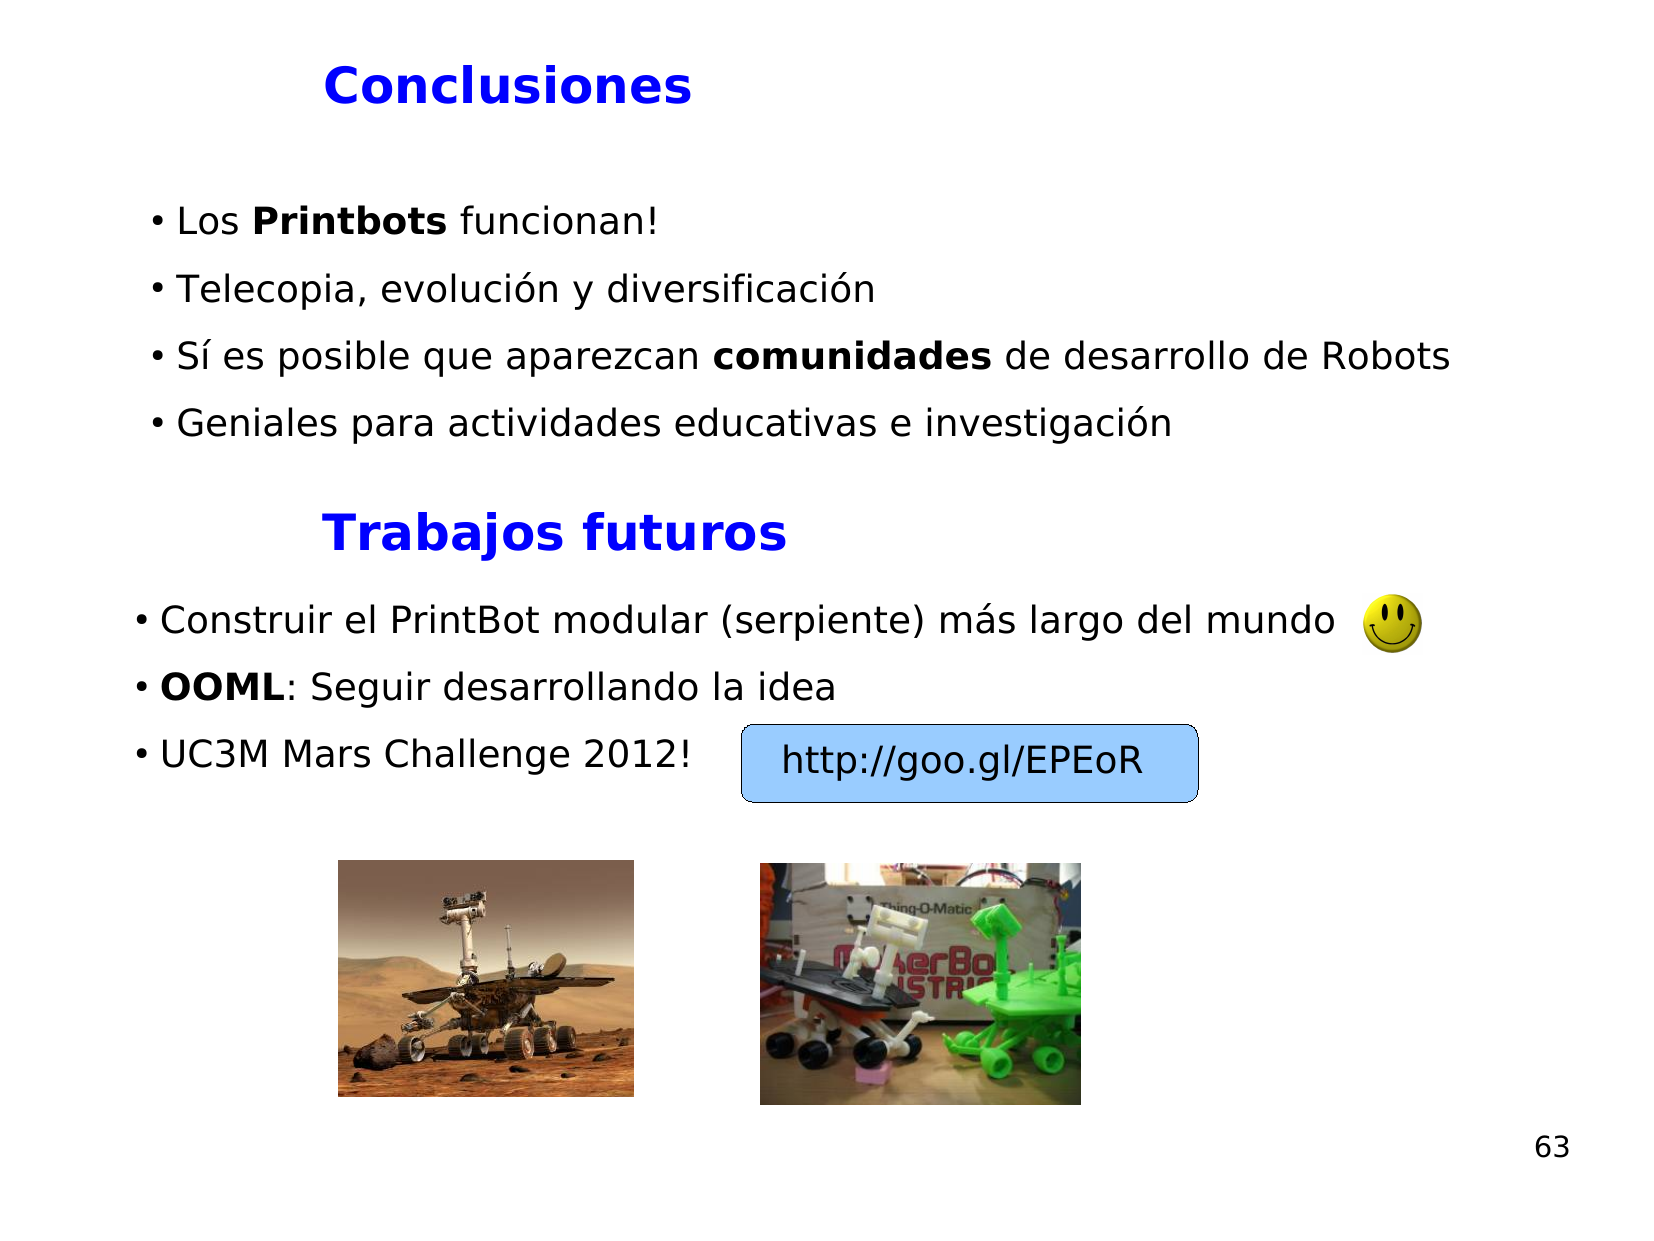

Conclusiones
 Los Printbots funcionan!
 Telecopia, evolución y diversificación
 Sí es posible que aparezcan comunidades de desarrollo de Robots
 Geniales para actividades educativas e investigación
Trabajos futuros
 Construir el PrintBot modular (serpiente) más largo del mundo
 OOML: Seguir desarrollando la idea
 UC3M Mars Challenge 2012!
http://goo.gl/EPEoR
63